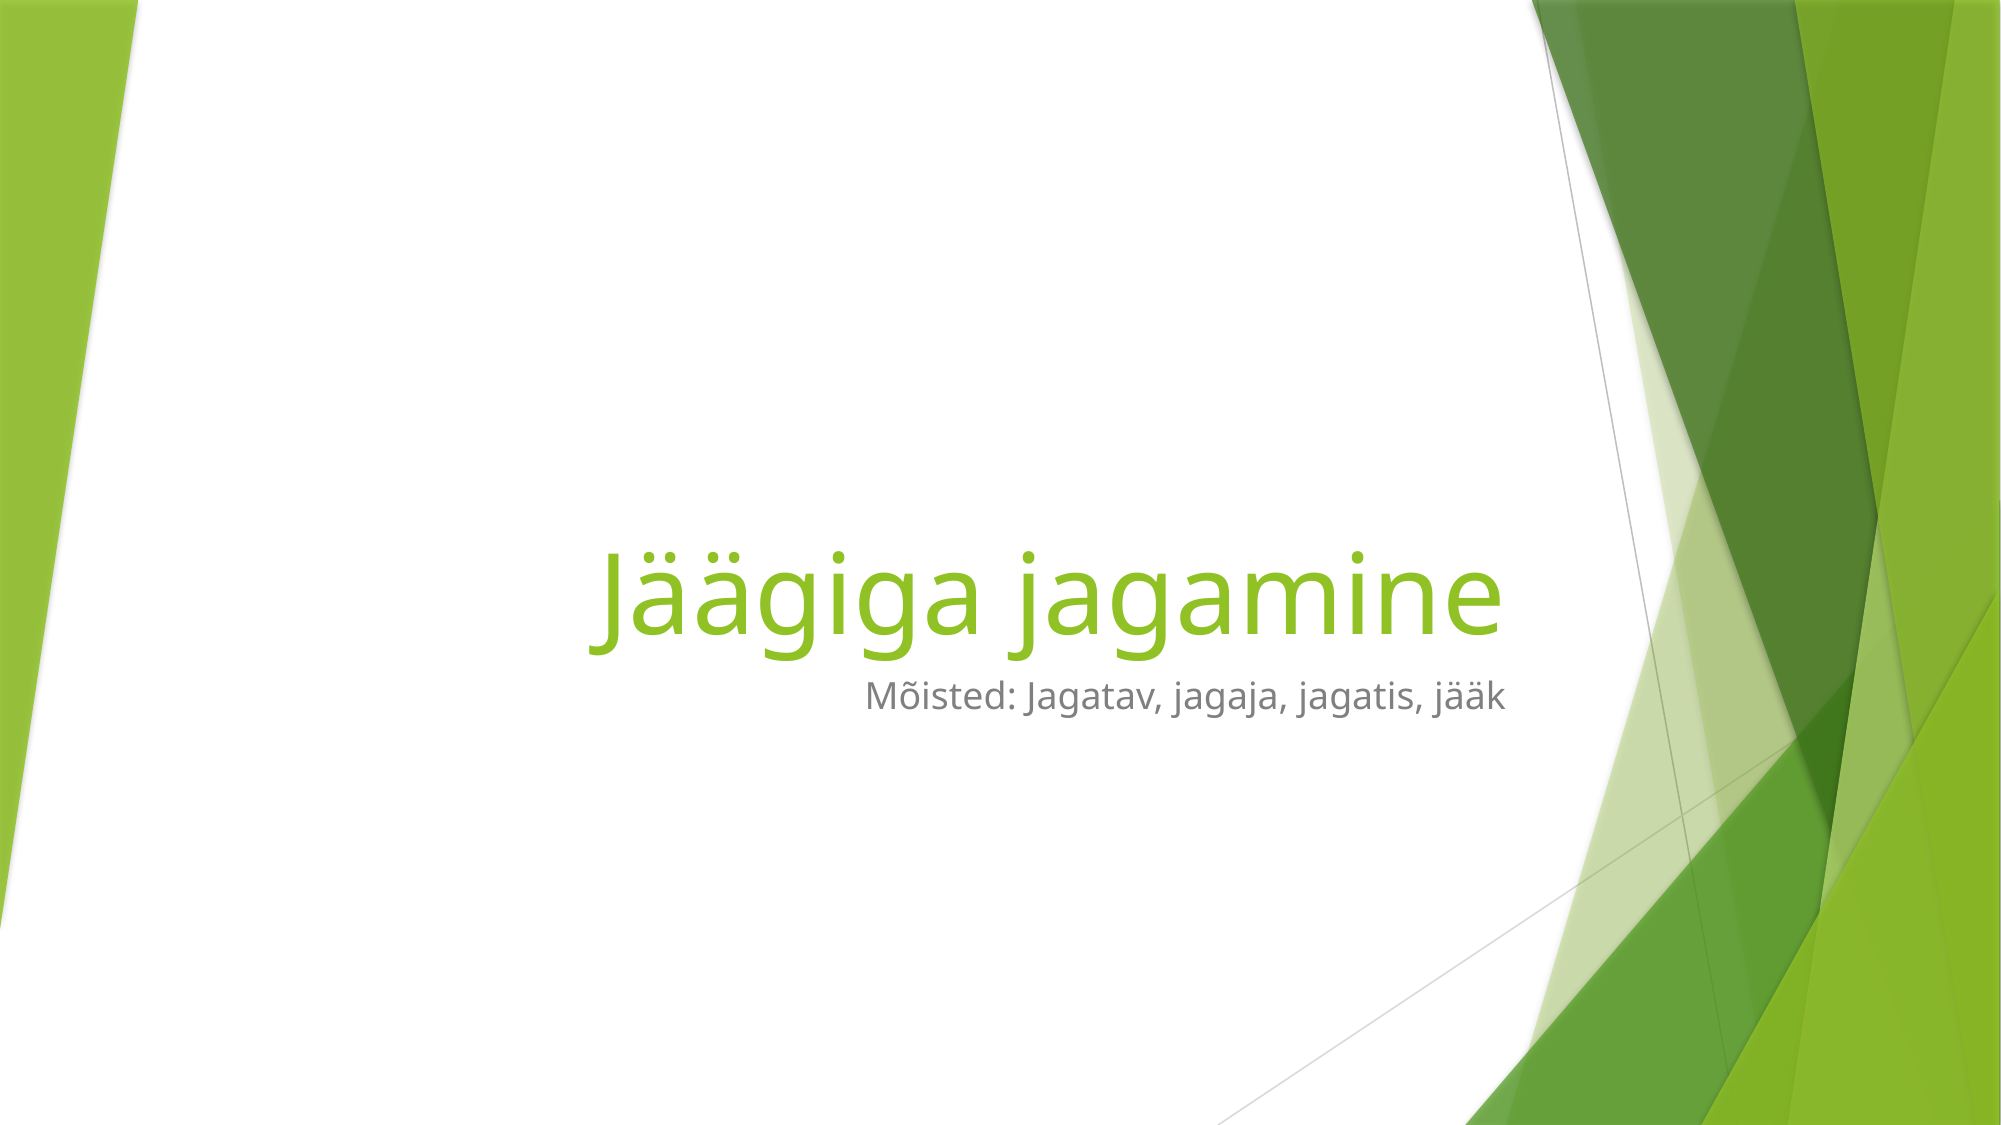

# Jäägiga jagamine
Mõisted: Jagatav, jagaja, jagatis, jääk